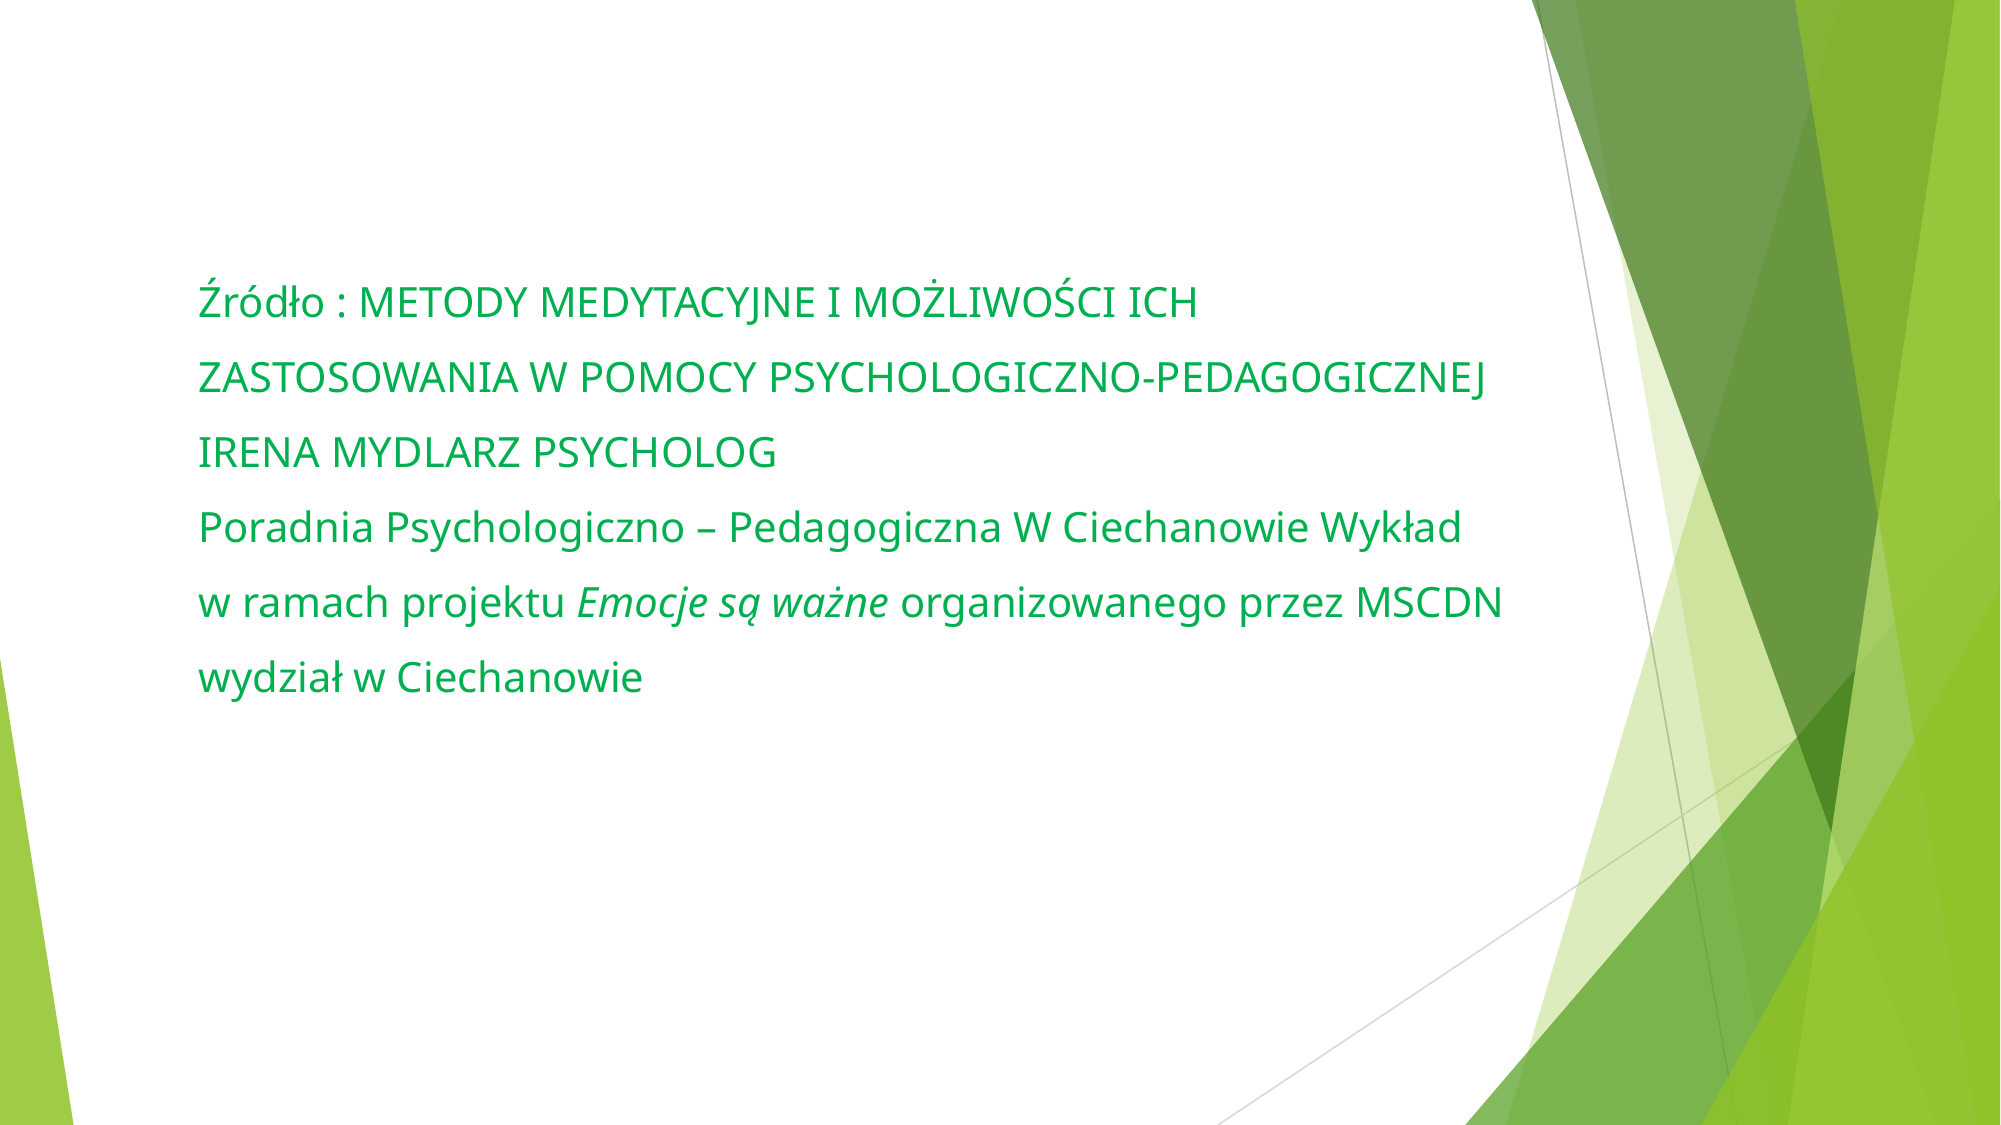

Źródło : METODY MEDYTACYJNE I MOŻLIWOŚCI ICH ZASTOSOWANIA W POMOCY PSYCHOLOGICZNO-PEDAGOGICZNEJ
IRENA MYDLARZ PSYCHOLOG
Poradnia Psychologiczno – Pedagogiczna W Ciechanowie Wykład w ramach projektu Emocje są ważne organizowanego przez MSCDN wydział w Ciechanowie